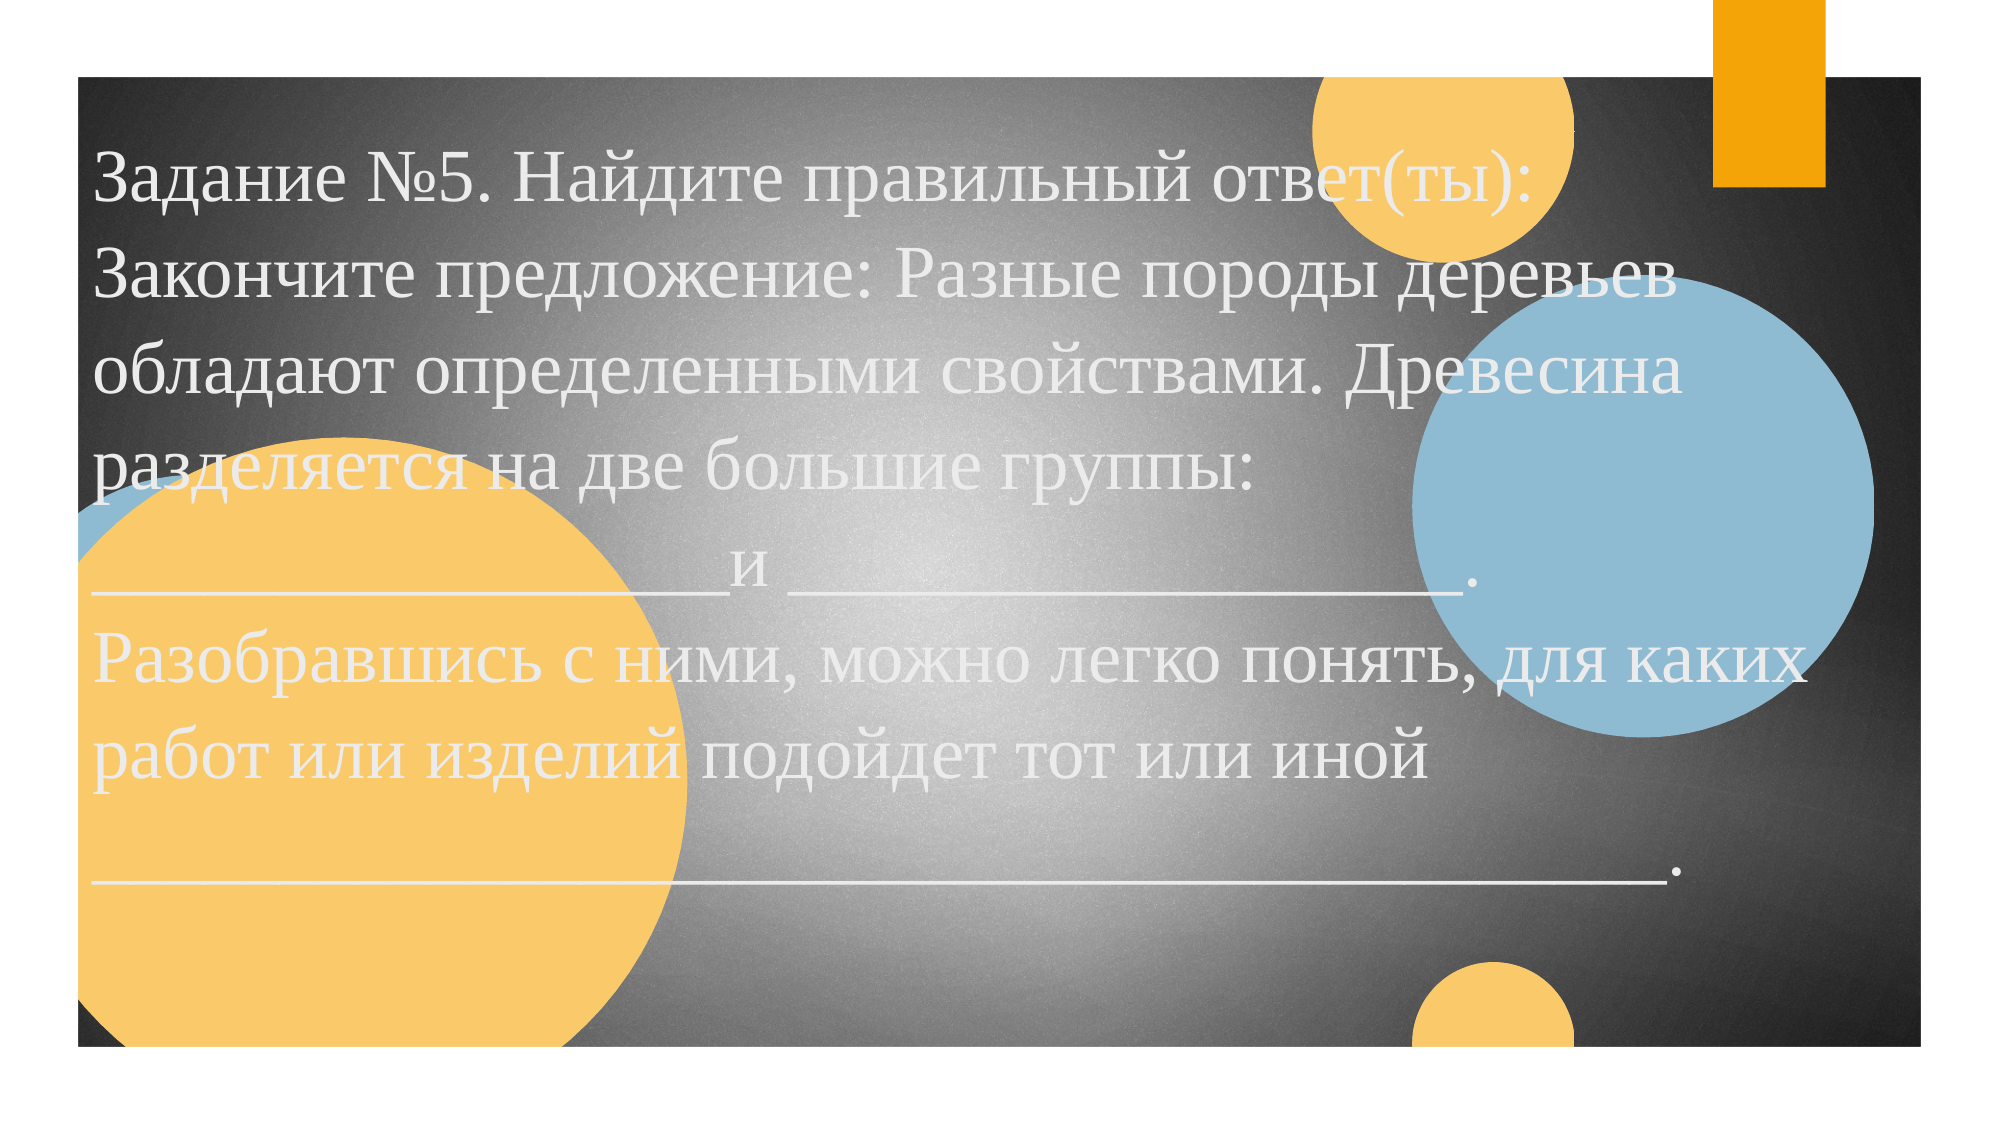

# Задание №5. Найдите правильный ответ(ты): Закончите предложение: Разные породы деревьев обладают определенными свойствами. Древесина разделяется на две большие группы: _________________и __________________. Разобравшись с ними, можно легко понять, для каких работ или изделий подойдет тот или иной __________________________________________.